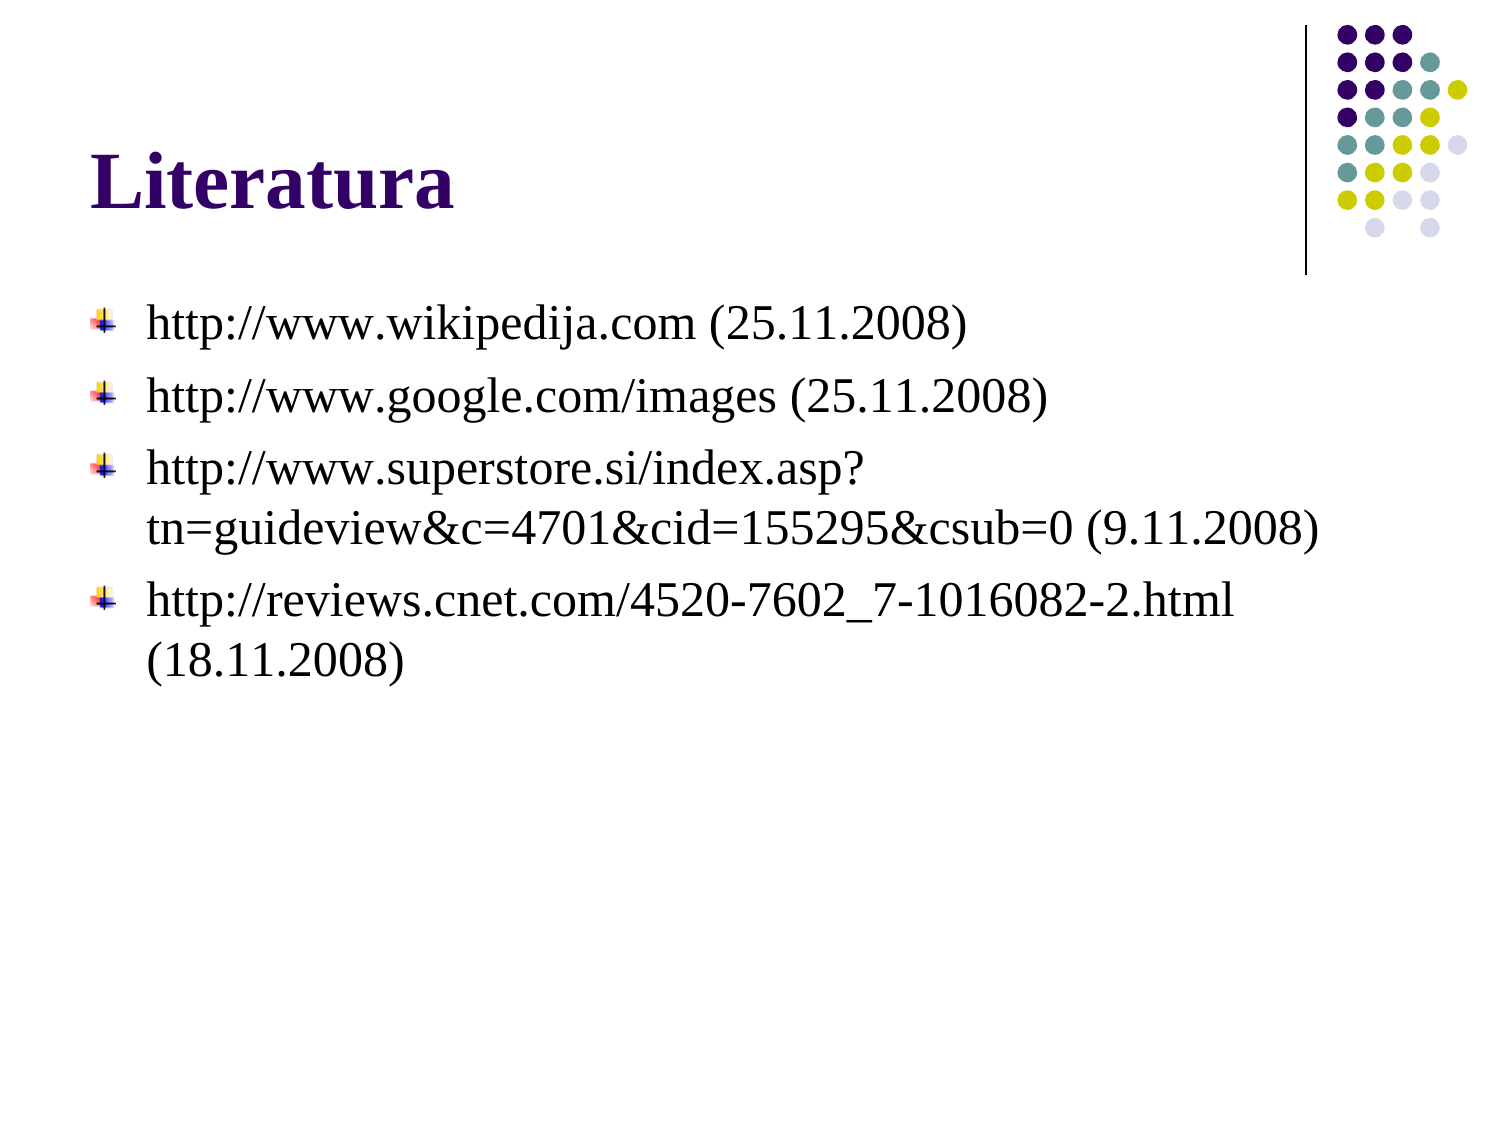

# Literatura
http://www.wikipedija.com (25.11.2008)
http://www.google.com/images (25.11.2008)
http://www.superstore.si/index.asp?tn=guideview&c=4701&cid=155295&csub=0 (9.11.2008)
http://reviews.cnet.com/4520-7602_7-1016082-2.html (18.11.2008)